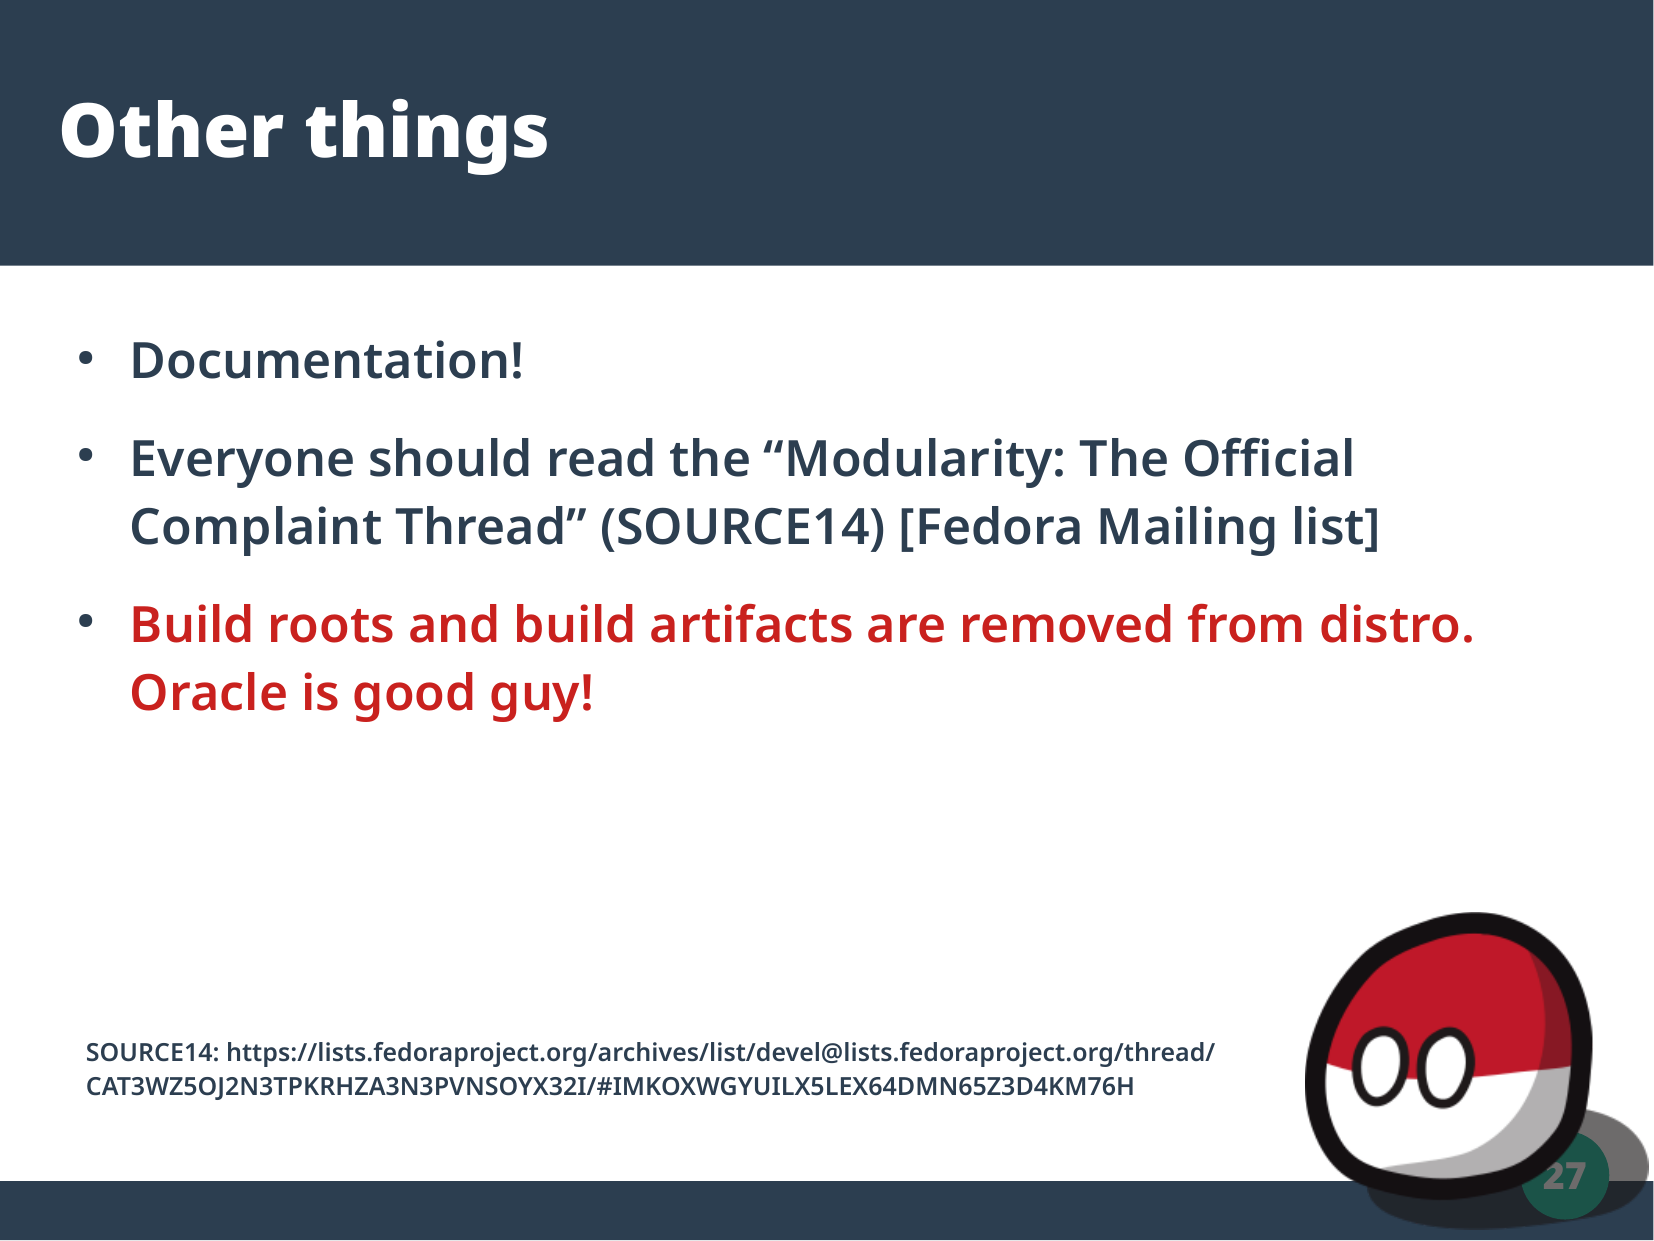

# Other things
Documentation!
Everyone should read the “Modularity: The Official Complaint Thread” (SOURCE14) [Fedora Mailing list]
Build roots and build artifacts are removed from distro. Oracle is good guy!
SOURCE14: https://lists.fedoraproject.org/archives/list/devel@lists.fedoraproject.org/thread/CAT3WZ5OJ2N3TPKRHZA3N3PVNSOYX32I/#IMKOXWGYUILX5LEX64DMN65Z3D4KM76H
27